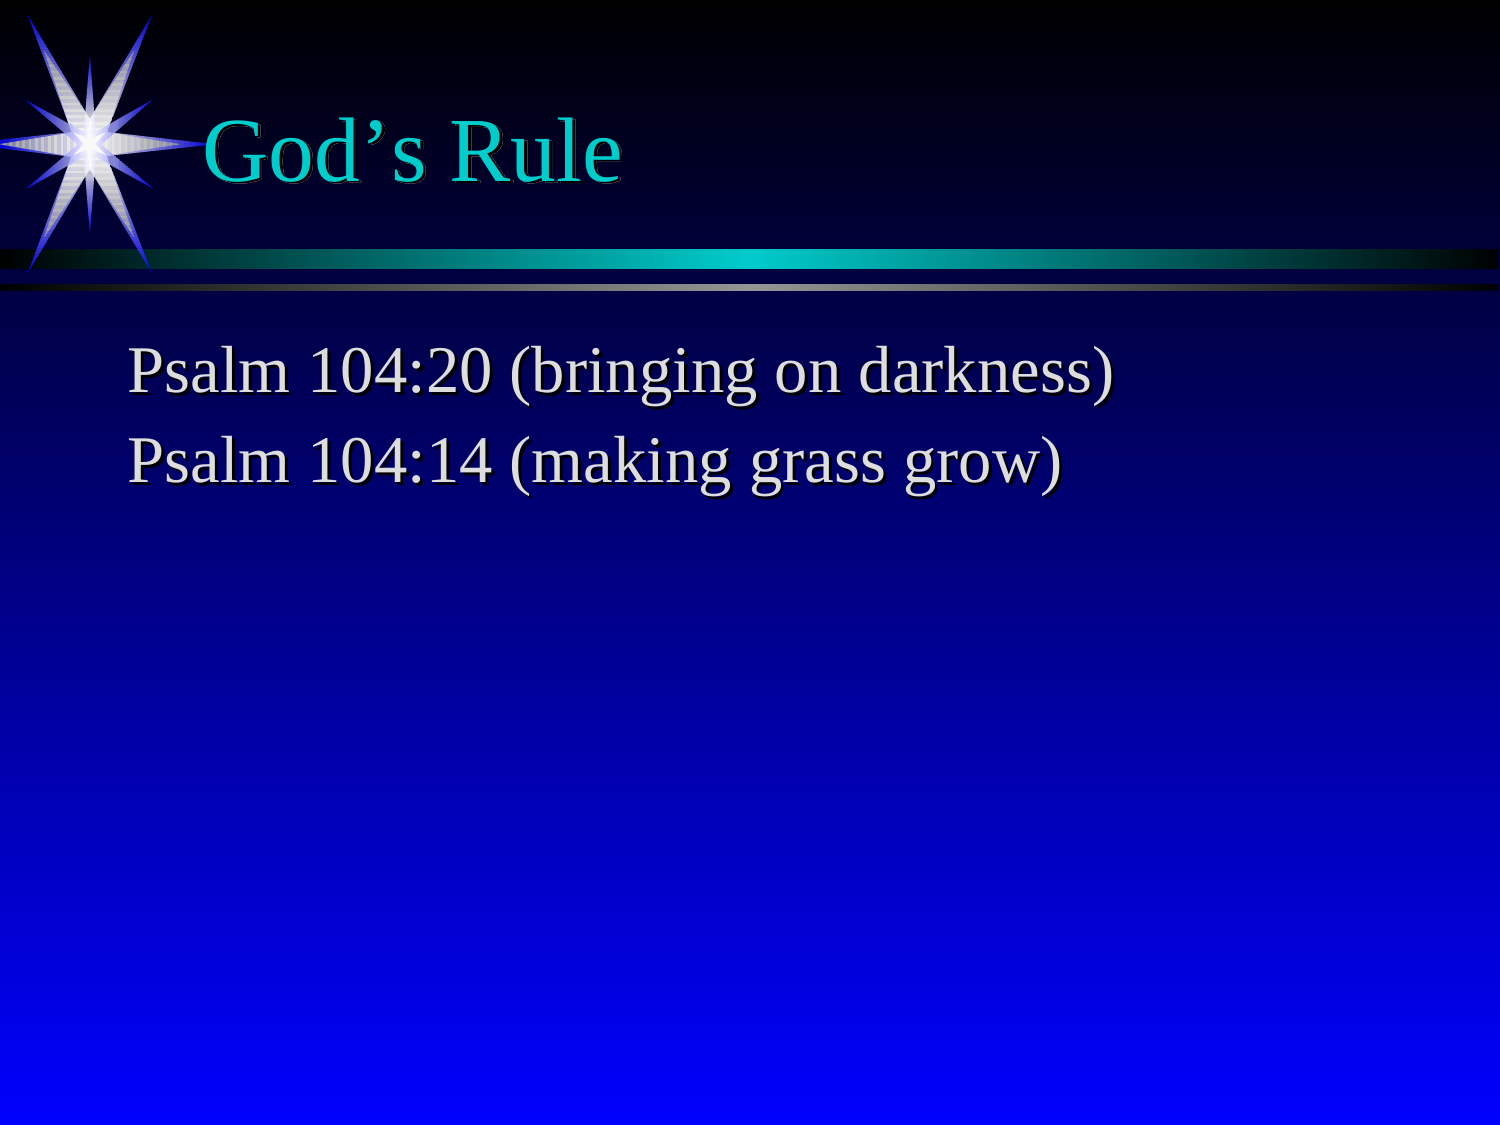

# God’s Rule
Psalm 104:20 (bringing on darkness)
Psalm 104:14 (making grass grow)